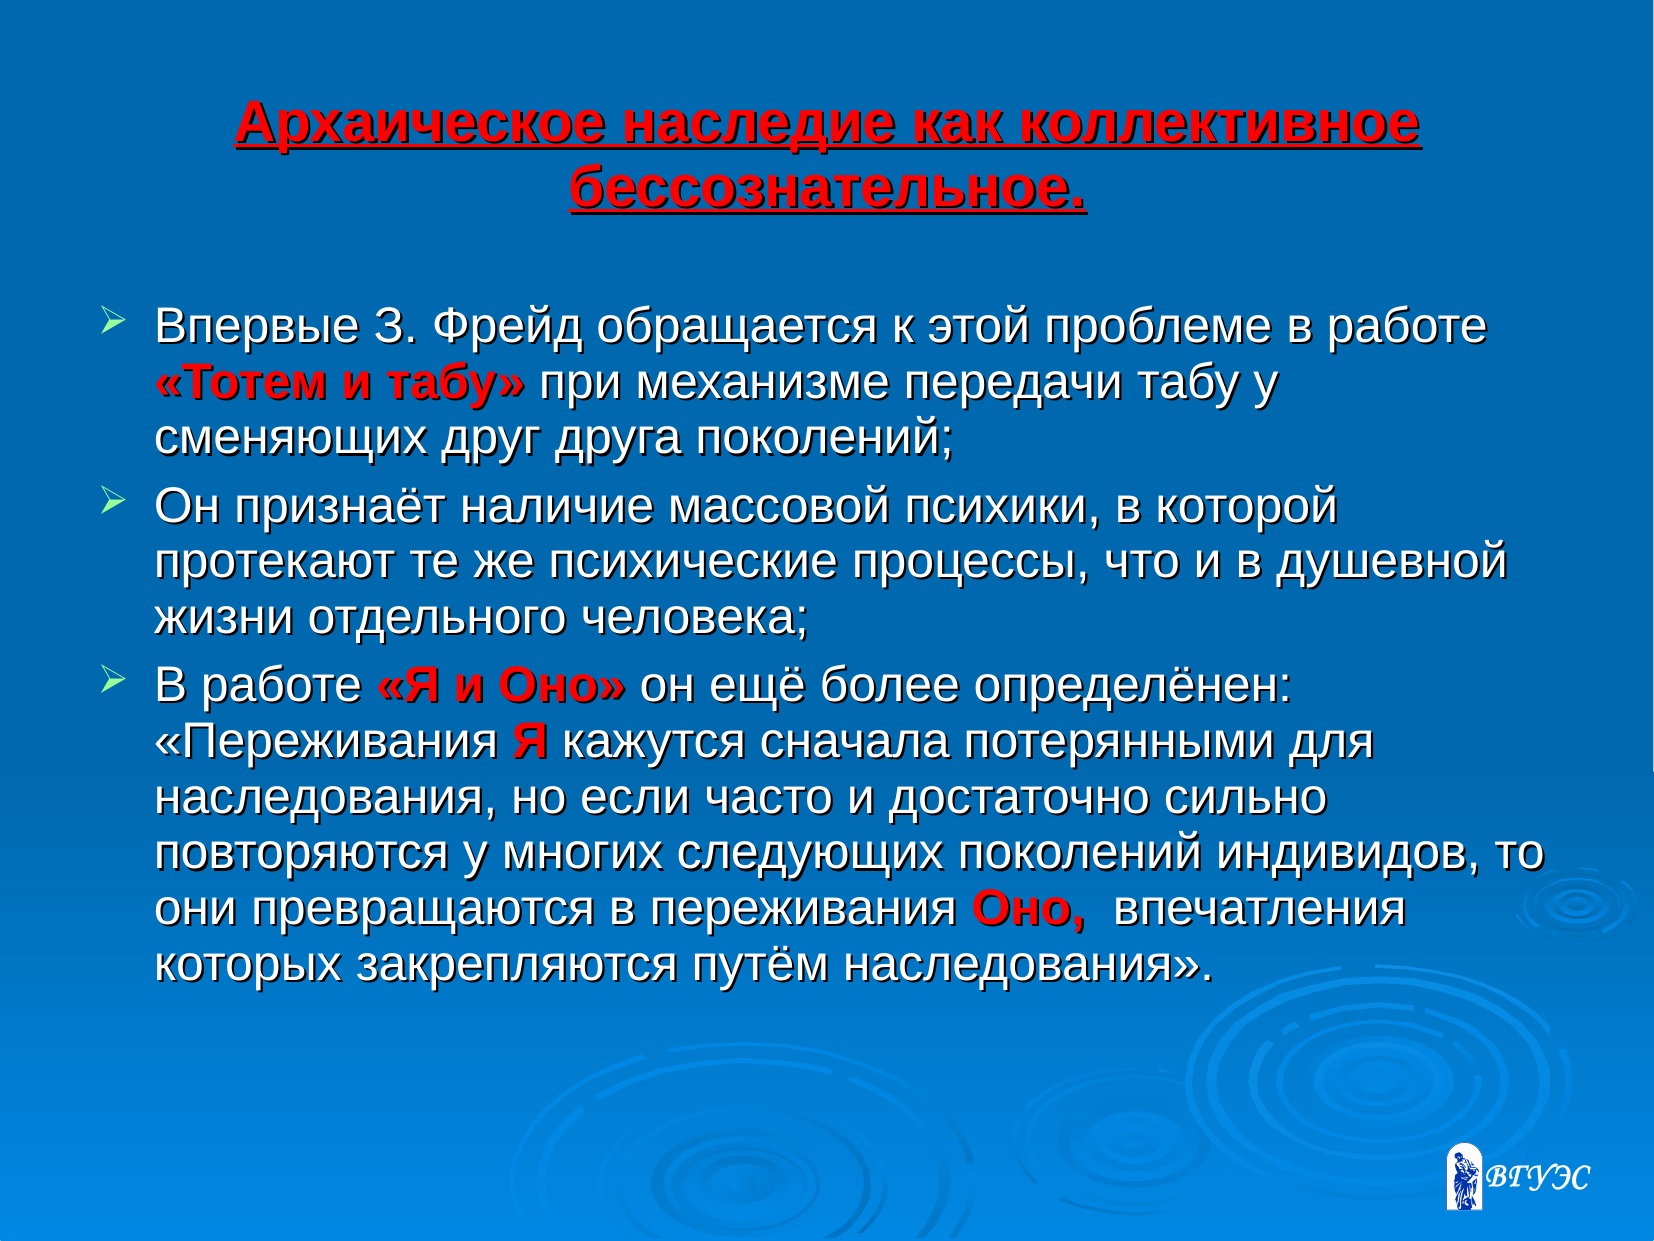

# Архаическое наследие как коллективное бессознательное.
Впервые З. Фрейд обращается к этой проблеме в работе «Тотем и табу» при механизме передачи табу у сменяющих друг друга поколений;
Он признаёт наличие массовой психики, в которой протекают те же психические процессы, что и в душевной жизни отдельного человека;
В работе «Я и Оно» он ещё более определёнен: «Переживания Я кажутся сначала потерянными для наследования, но если часто и достаточно сильно повторяются у многих следующих поколений индивидов, то они превращаются в переживания Оно, впечатления которых закрепляются путём наследования».